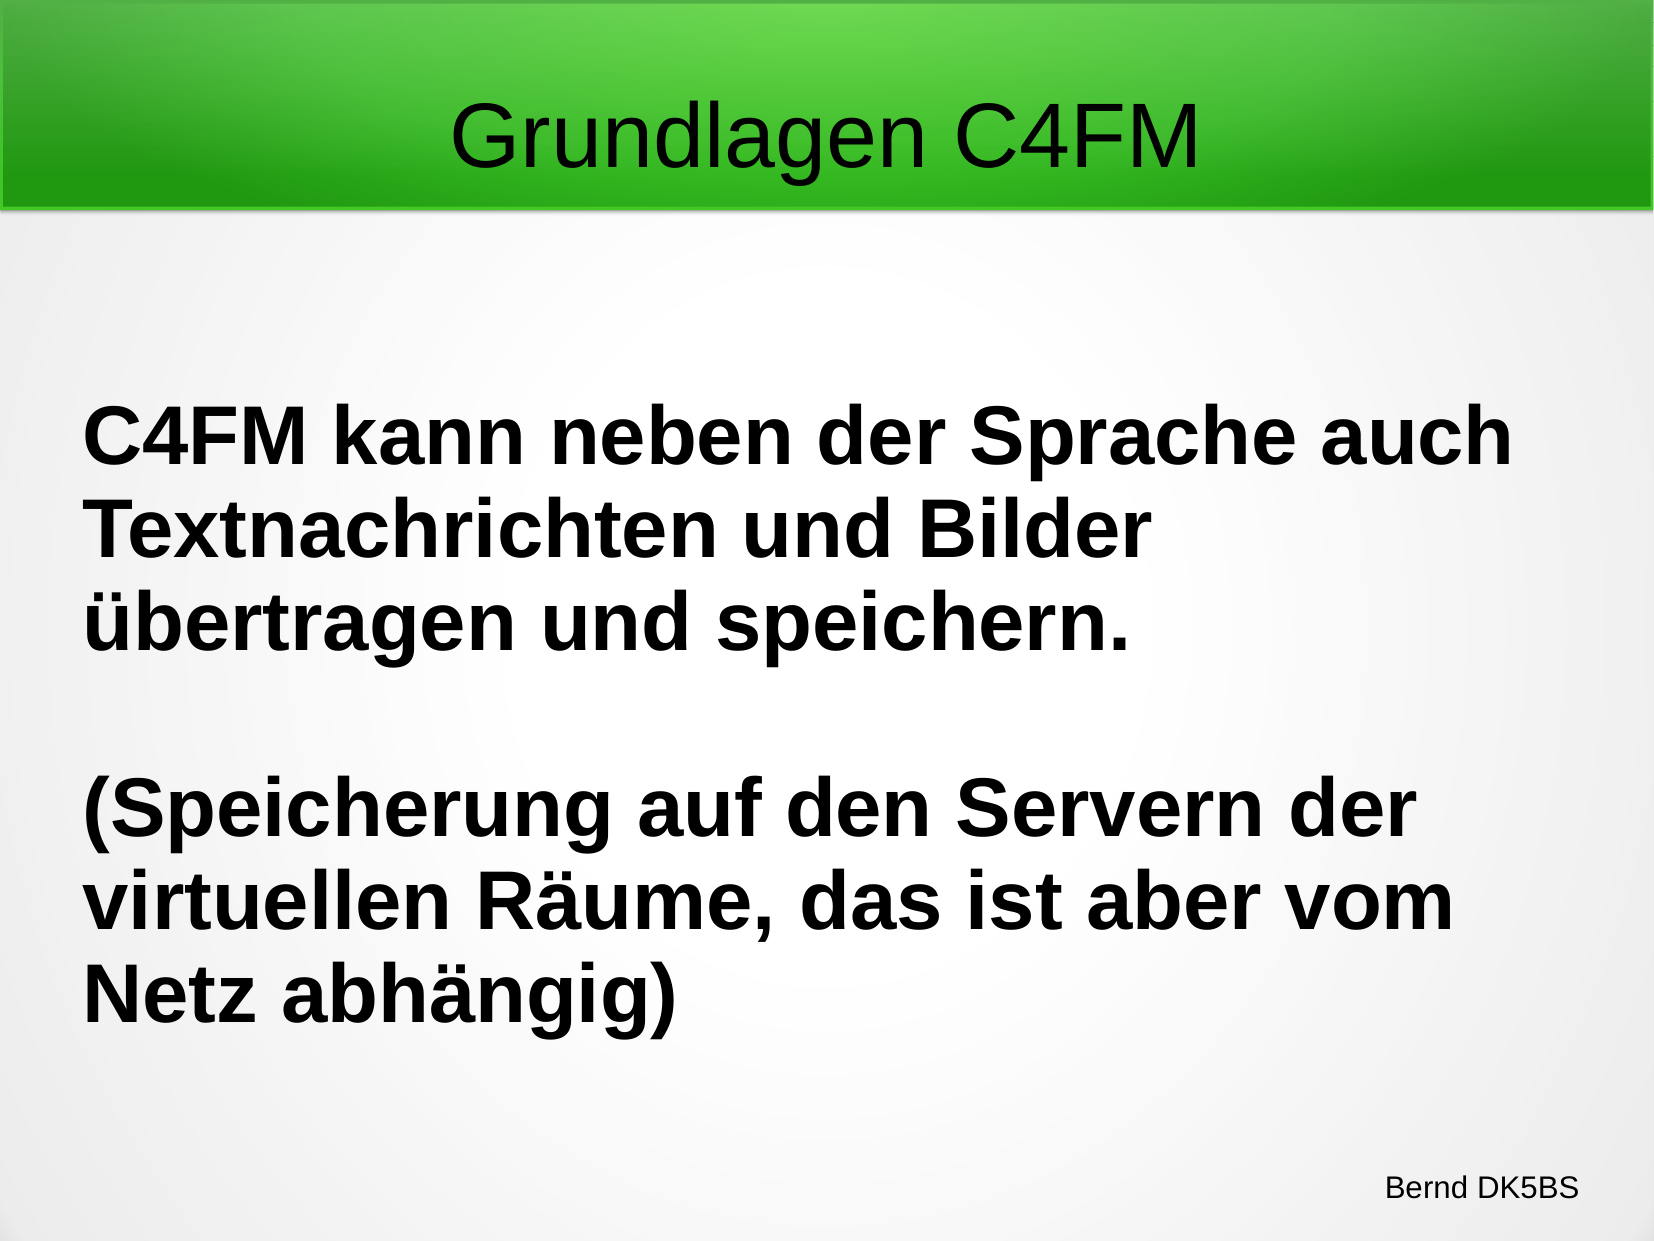

# Grundlagen C4FM
C4FM kann neben der Sprache auch Textnachrichten und Bilder übertragen und speichern.
(Speicherung auf den Servern der virtuellen Räume, das ist aber vom Netz abhängig)
Bernd DK5BS